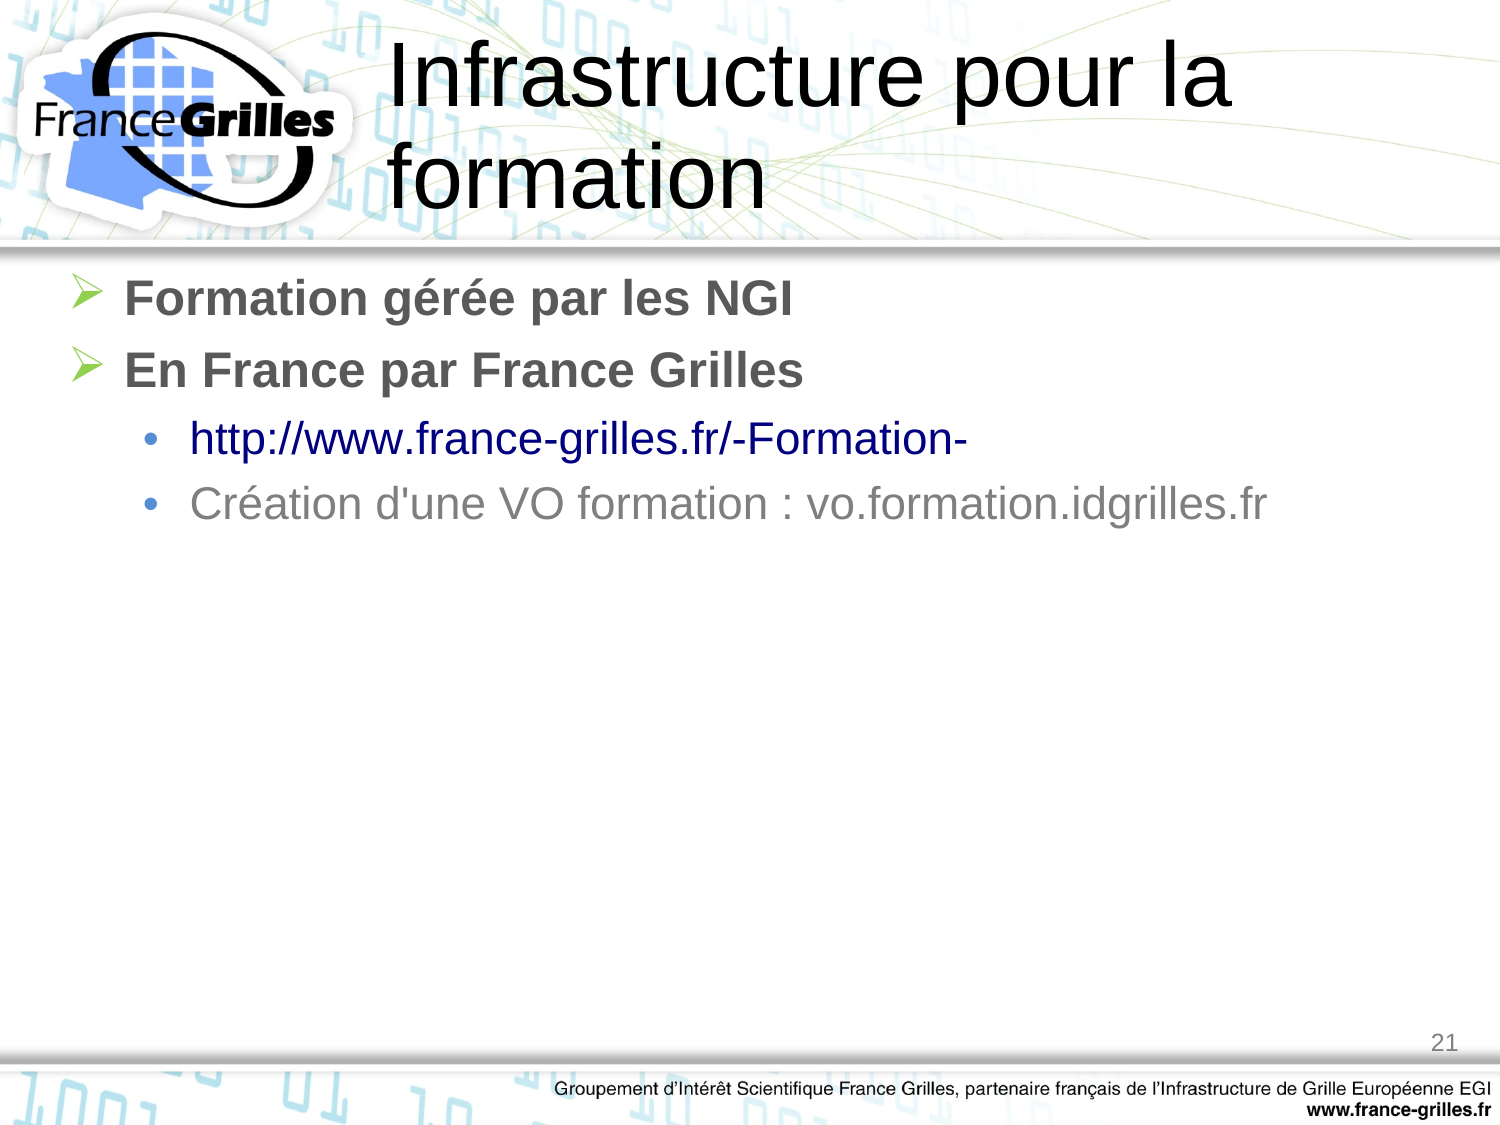

# Infrastructure pour la formation
Formation gérée par les NGI
En France par France Grilles
http://www.france-grilles.fr/-Formation-
Création d'une VO formation : vo.formation.idgrilles.fr
21